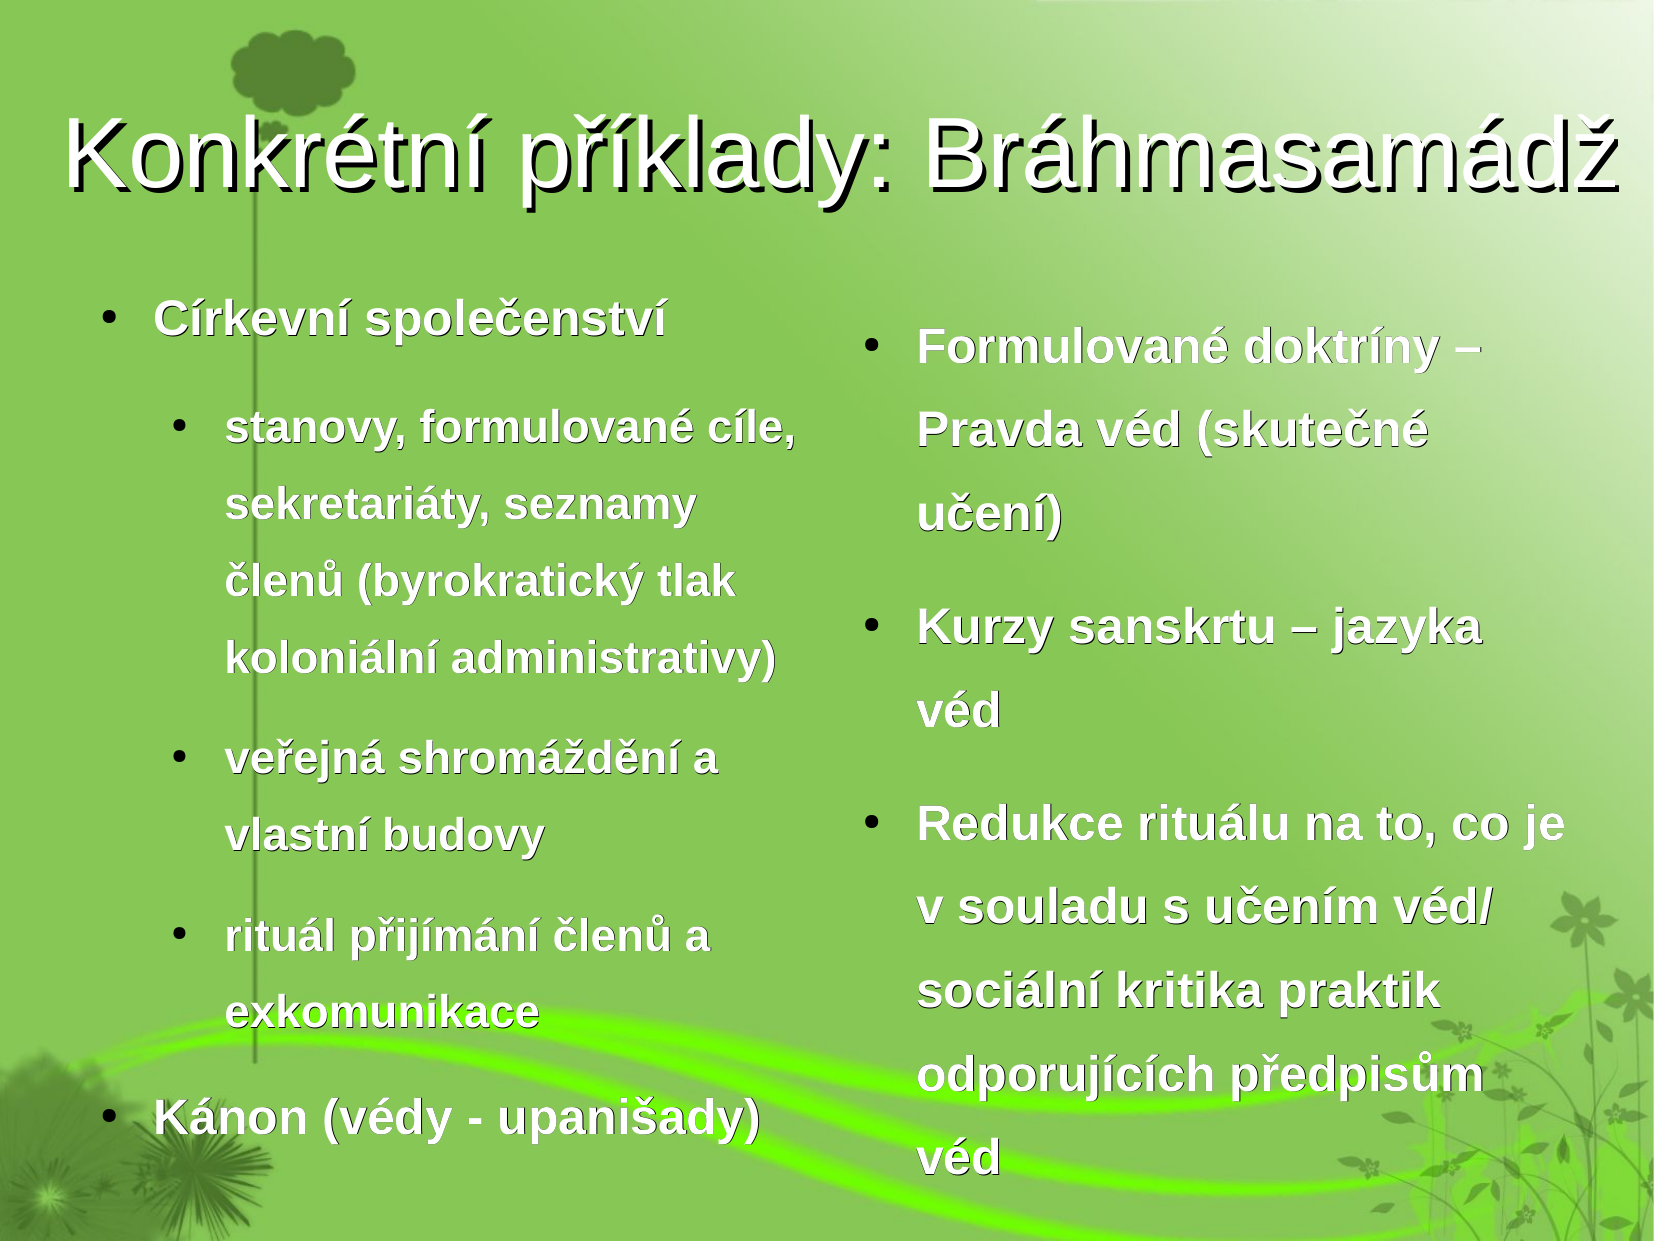

# Konkrétní příklady: Bráhmasamádž
Církevní společenství
stanovy, formulované cíle, sekretariáty, seznamy členů (byrokratický tlak koloniální administrativy)
veřejná shromáždění a vlastní budovy
rituál přijímání členů a exkomunikace
Kánon (védy - upanišady)
Formulované doktríny – Pravda véd (skutečné učení)
Kurzy sanskrtu – jazyka véd
Redukce rituálu na to, co je v souladu s učením véd/ sociální kritika praktik odporujících předpisům véd